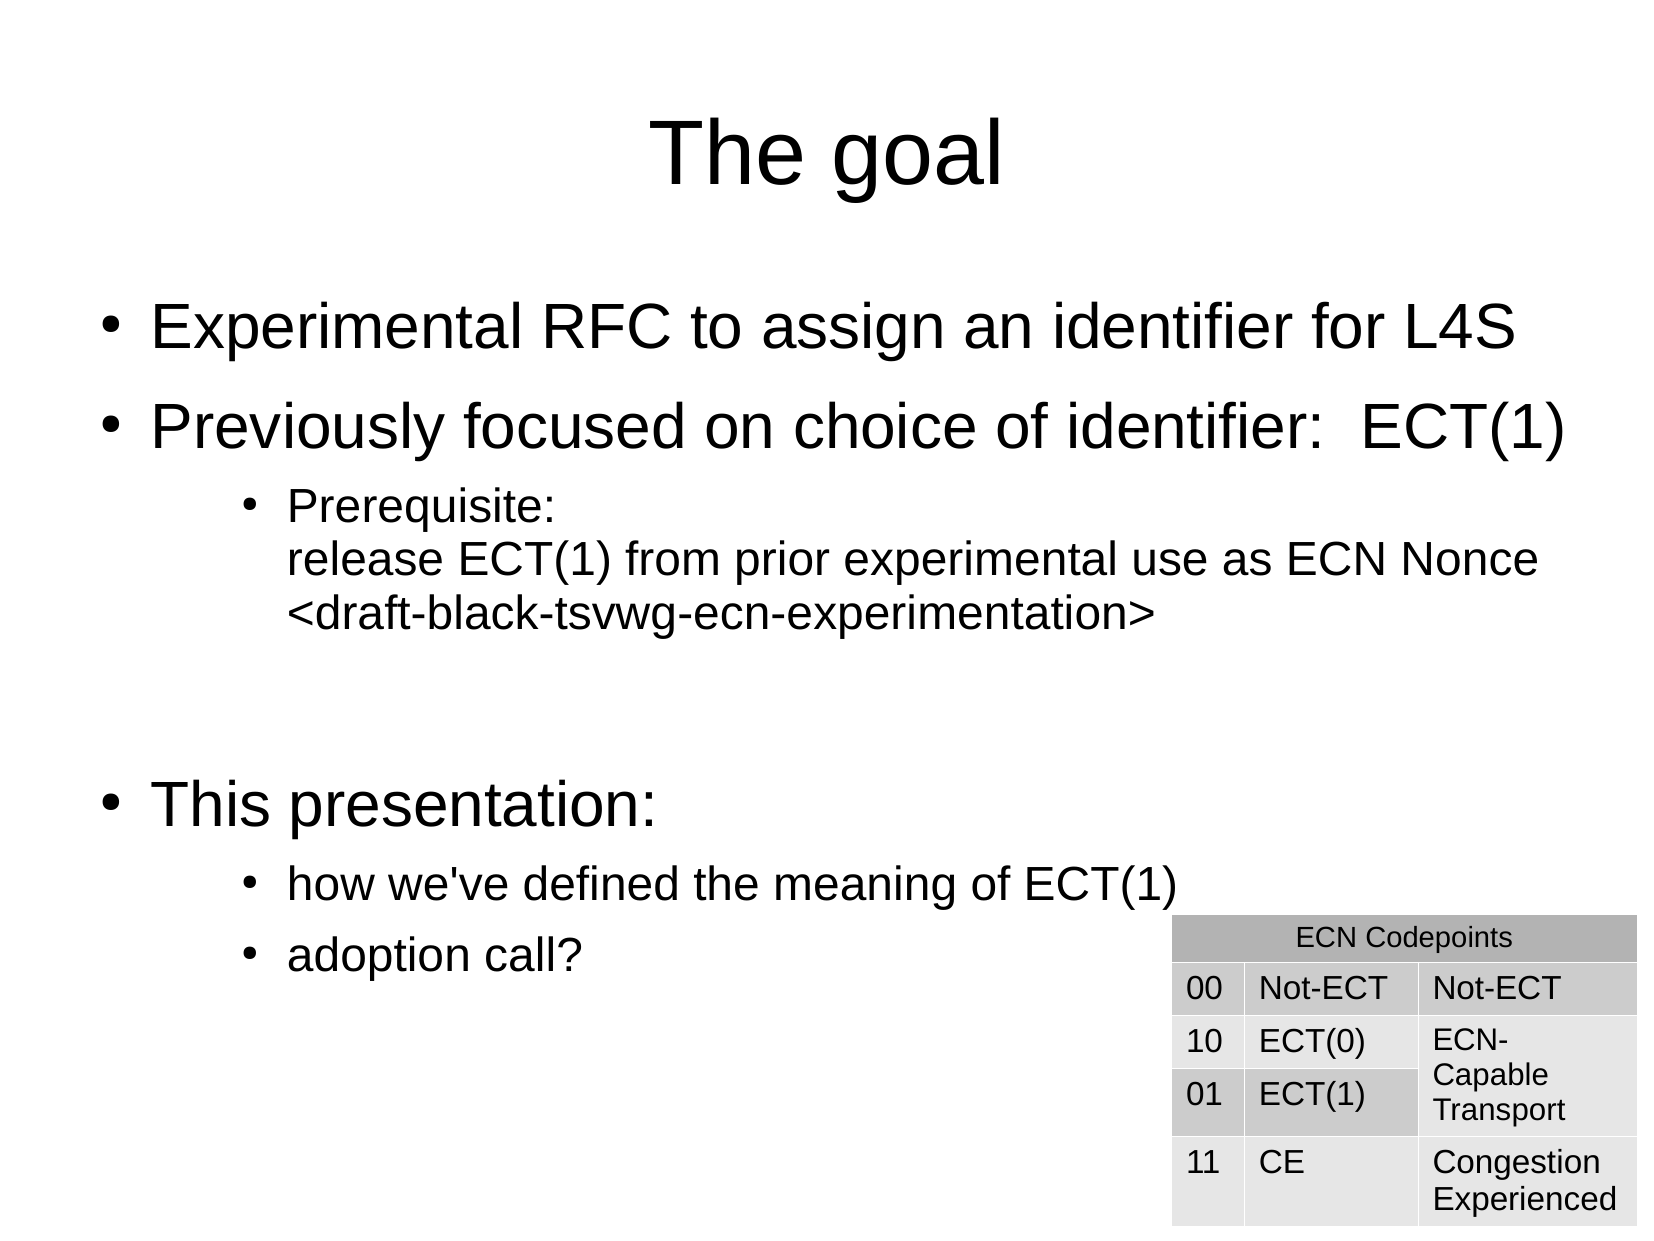

# The goal
Experimental RFC to assign an identifier for L4S
Previously focused on choice of identifier: ECT(1)
Prerequisite:
release ECT(1) from prior experimental use as ECN Nonce
<draft-black-tsvwg-ecn-experimentation>
This presentation:
how we've defined the meaning of ECT(1)
adoption call?
| ECN Codepoints | | |
| --- | --- | --- |
| 00 | Not-ECT | Not-ECT |
| 10 | ECT(0) | ECN-Capable Transport |
| 01 | ECT(1) | |
| 11 | CE | Congestion Experienced |